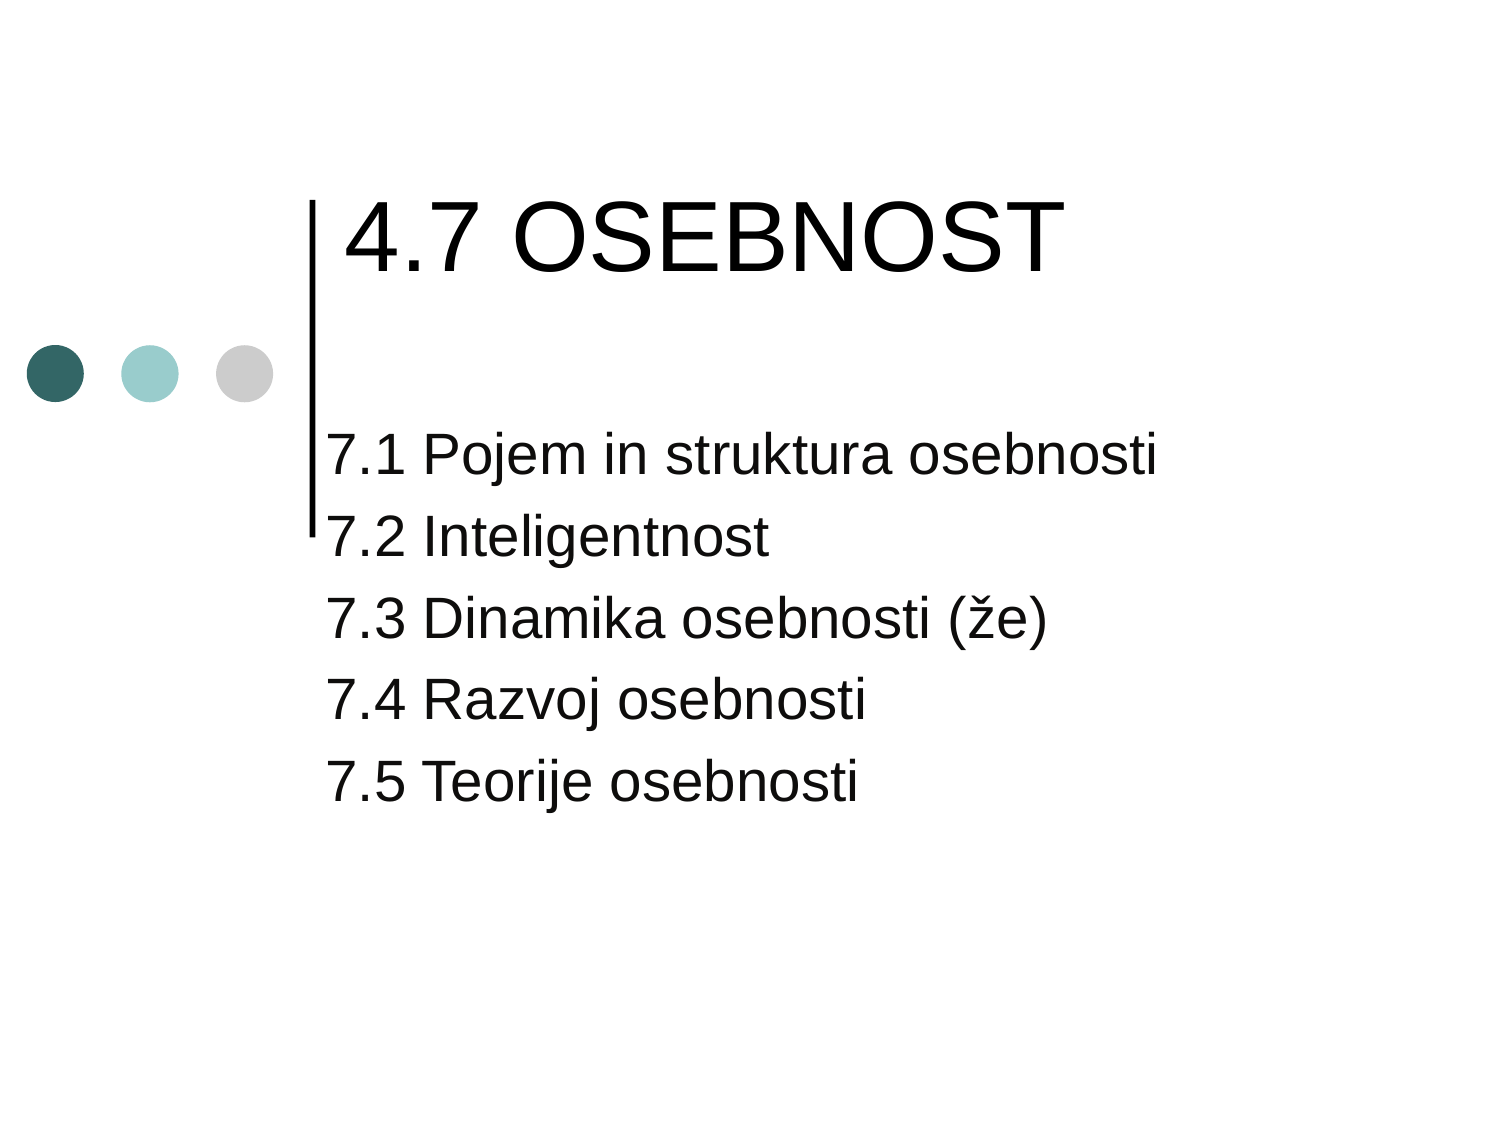

# 4.7 OSEBNOST
7.1 Pojem in struktura osebnosti
7.2 Inteligentnost
7.3 Dinamika osebnosti (že)
7.4 Razvoj osebnosti
7.5 Teorije osebnosti